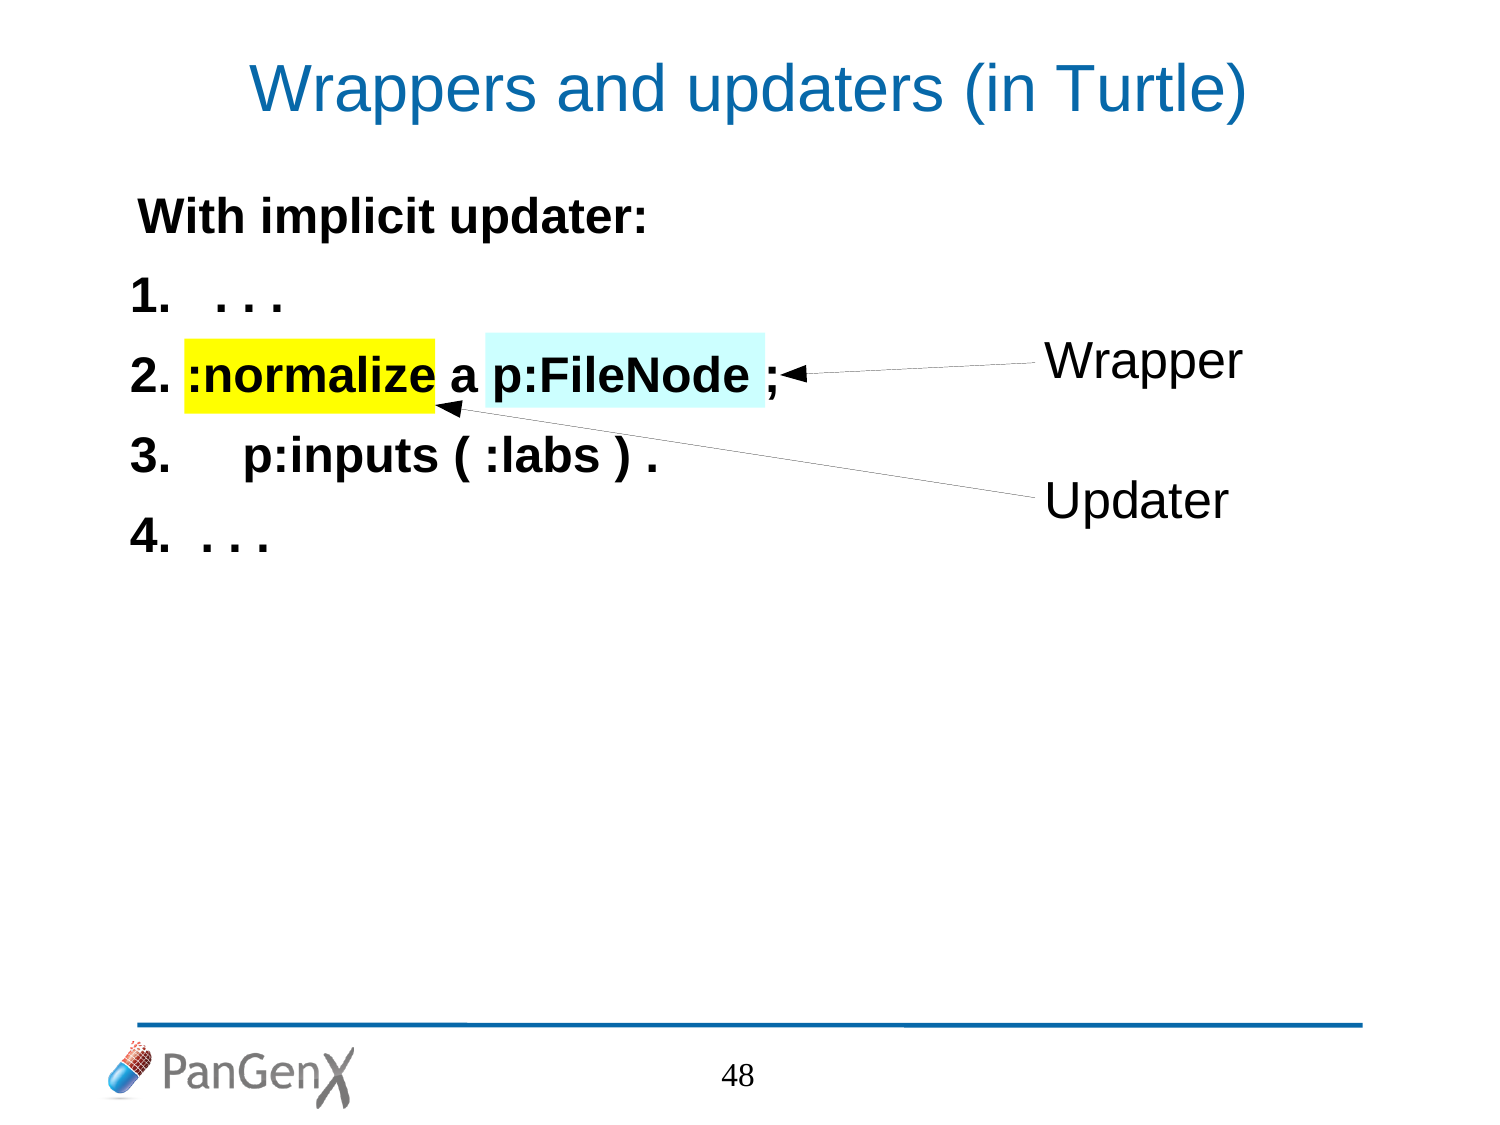

# Wrappers and updaters (in Turtle)
With implicit updater:
 . . .
:normalize a p:FileNode ;
 p:inputs ( :labs ) .
 . . .
Wrapper
Updater
48